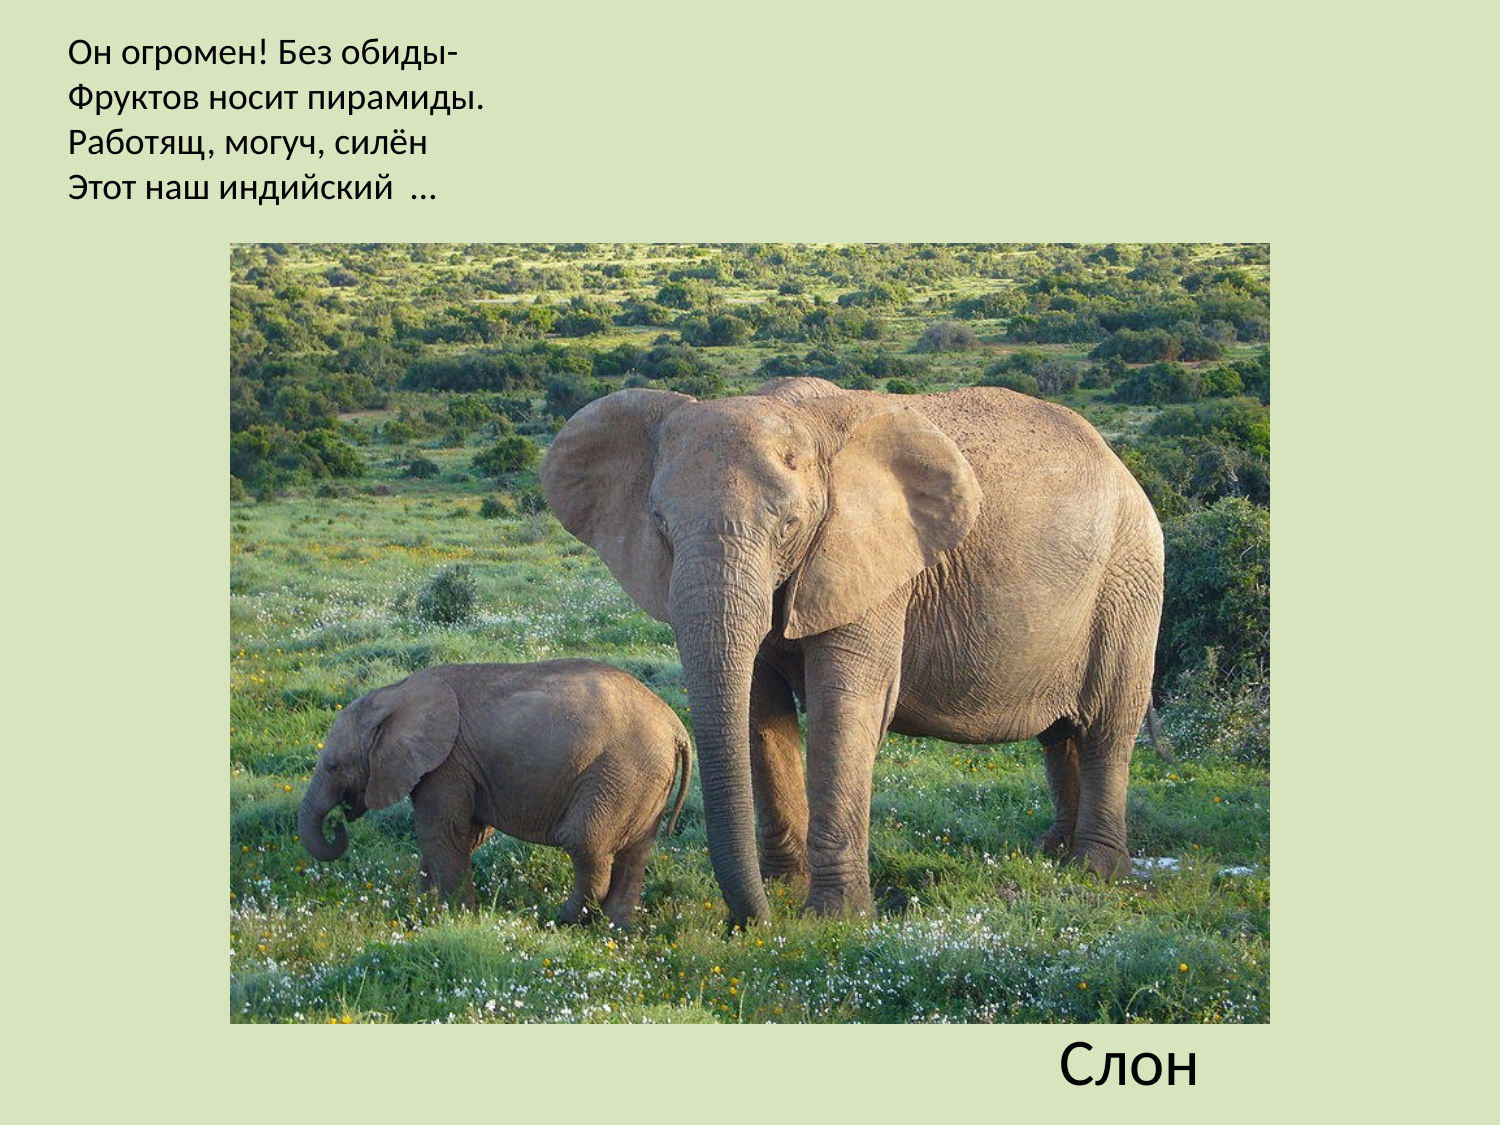

Он огромен! Без обиды-
Фруктов носит пирамиды.
Работящ, могуч, силён
Этот наш индийский …
Слон